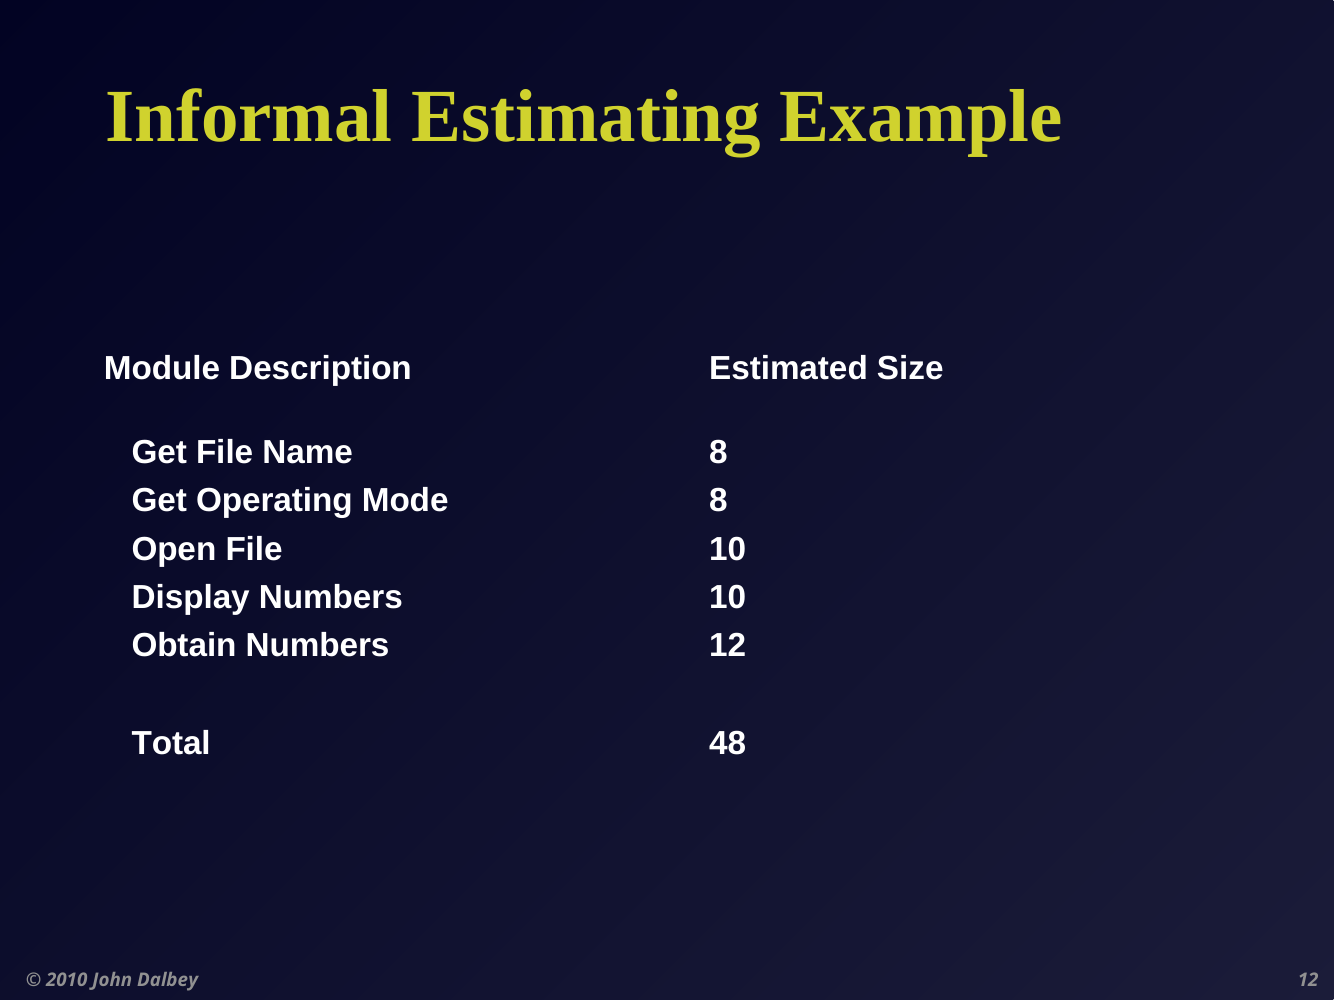

# Informal Estimating Example
Module Description		Estimated Size
 Get File Name			8
 Get Operating Mode		8
 Open File			10
 Display Numbers		10
 Obtain Numbers			12
 Total 			48